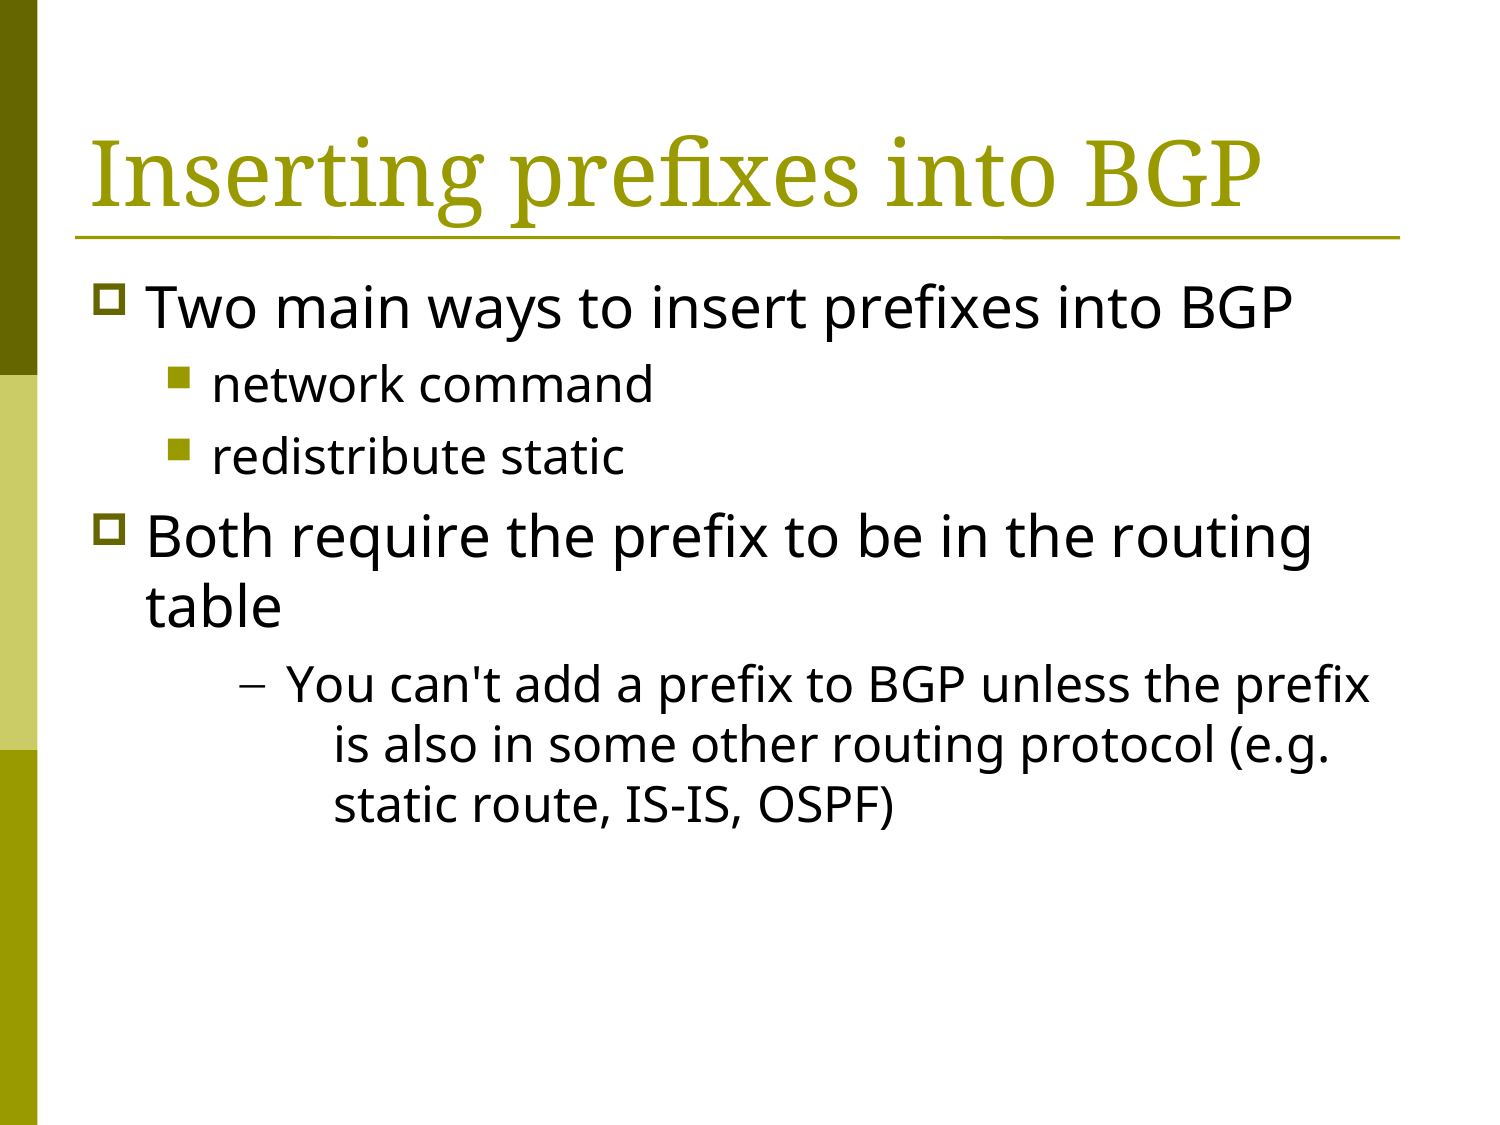

# Inserting prefixes into BGP
Two main ways to insert prefixes into BGP
network command
redistribute static
Both require the prefix to be in the routing table
You can't add a prefix to BGP unless the prefix is also in some other routing protocol (e.g. static route, IS-IS, OSPF)